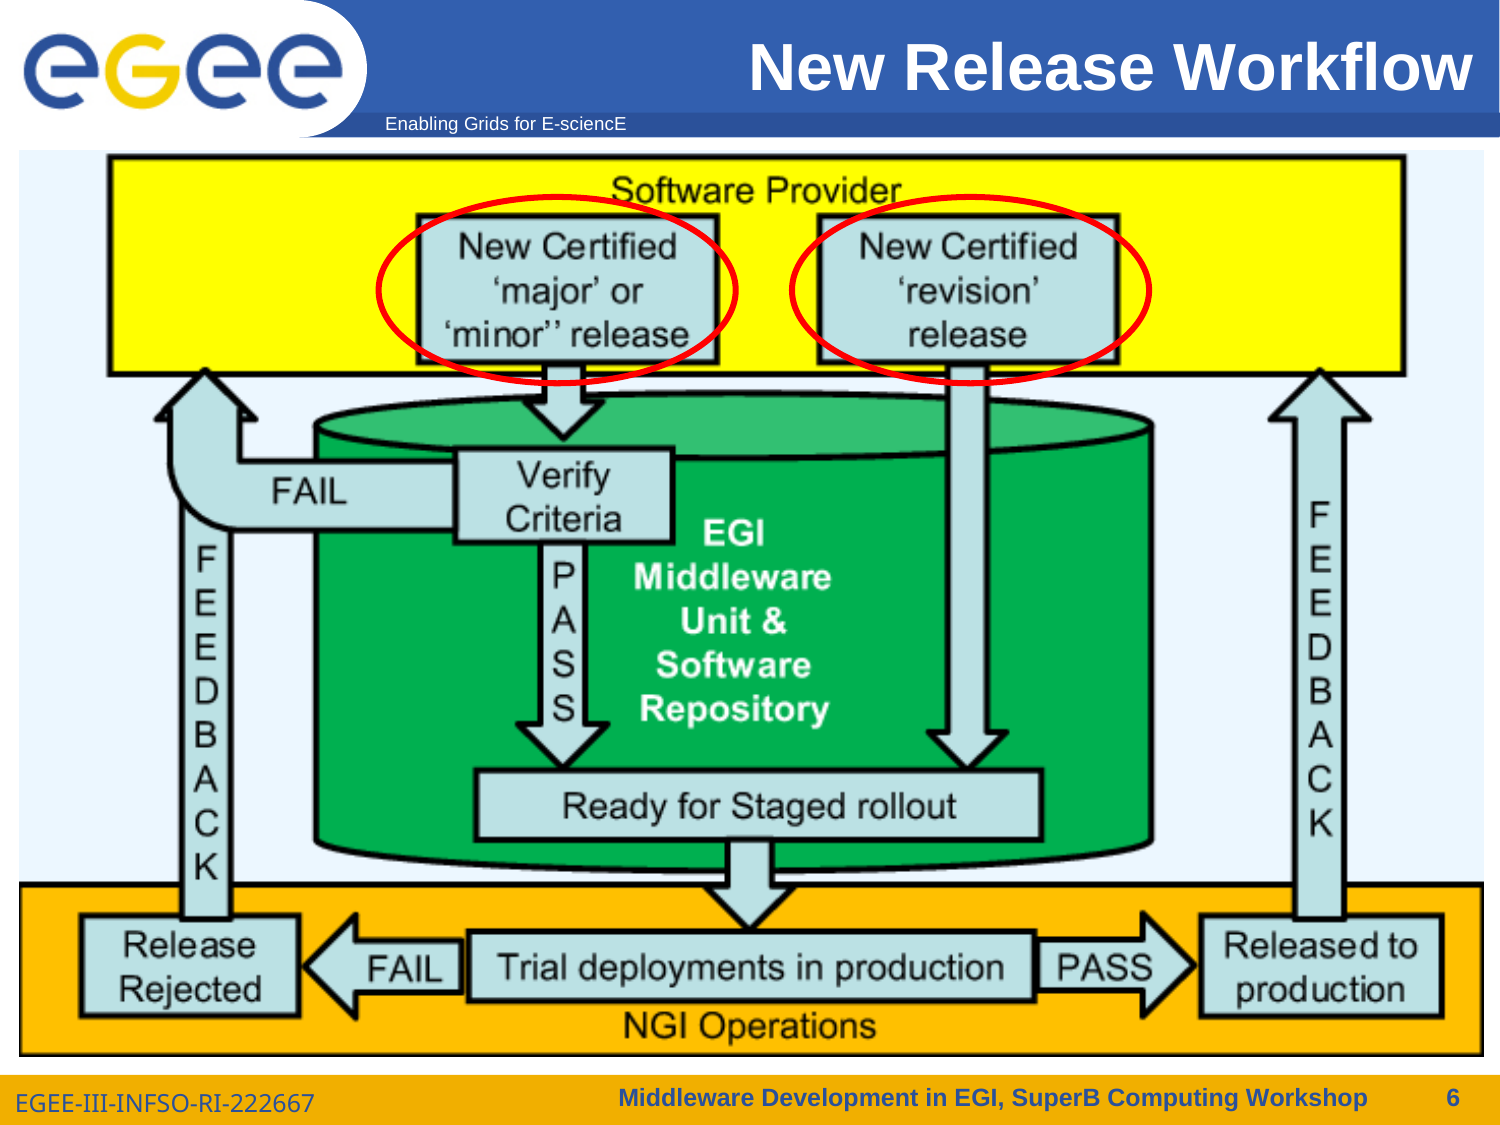

# New Release Workflow
Middleware Development in EGI, SuperB Computing Workshop
6